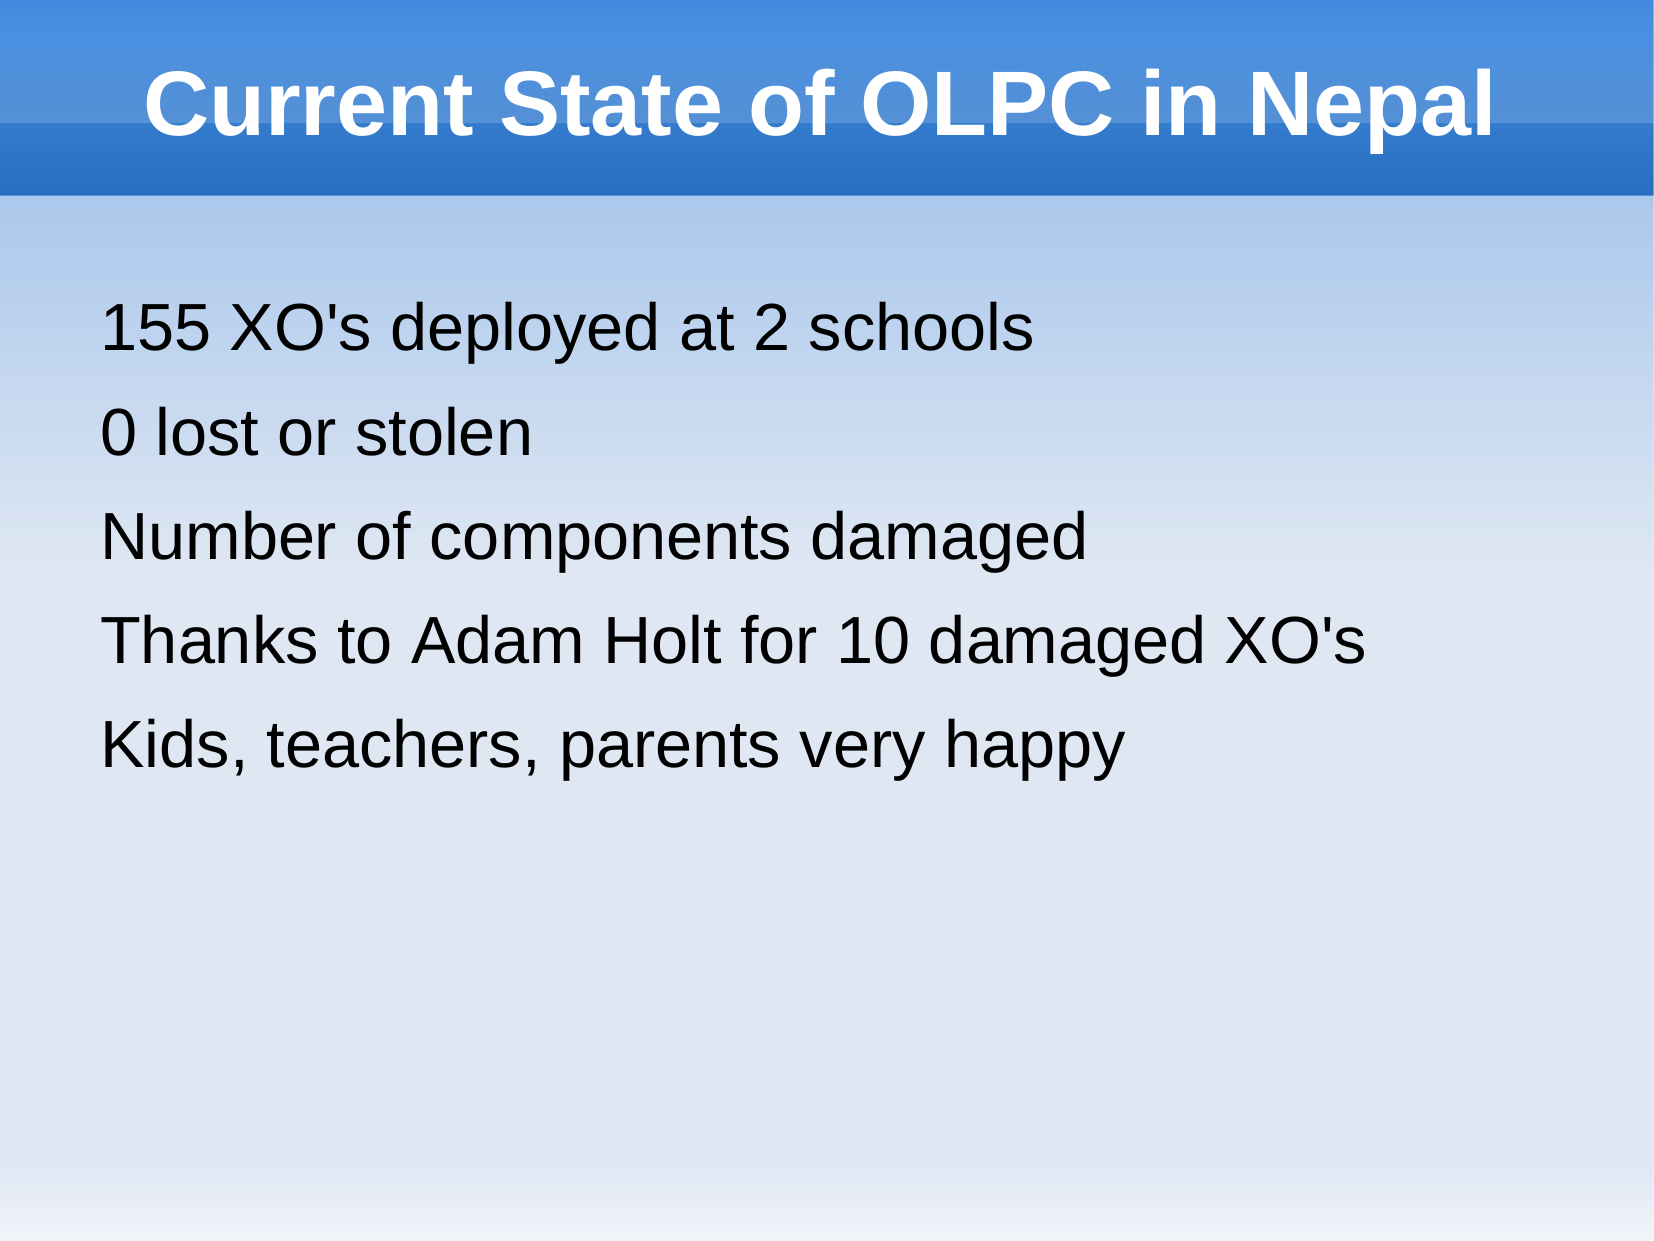

# Current State of OLPC in Nepal
155 XO's deployed at 2 schools
0 lost or stolen
Number of components damaged
Thanks to Adam Holt for 10 damaged XO's
Kids, teachers, parents very happy